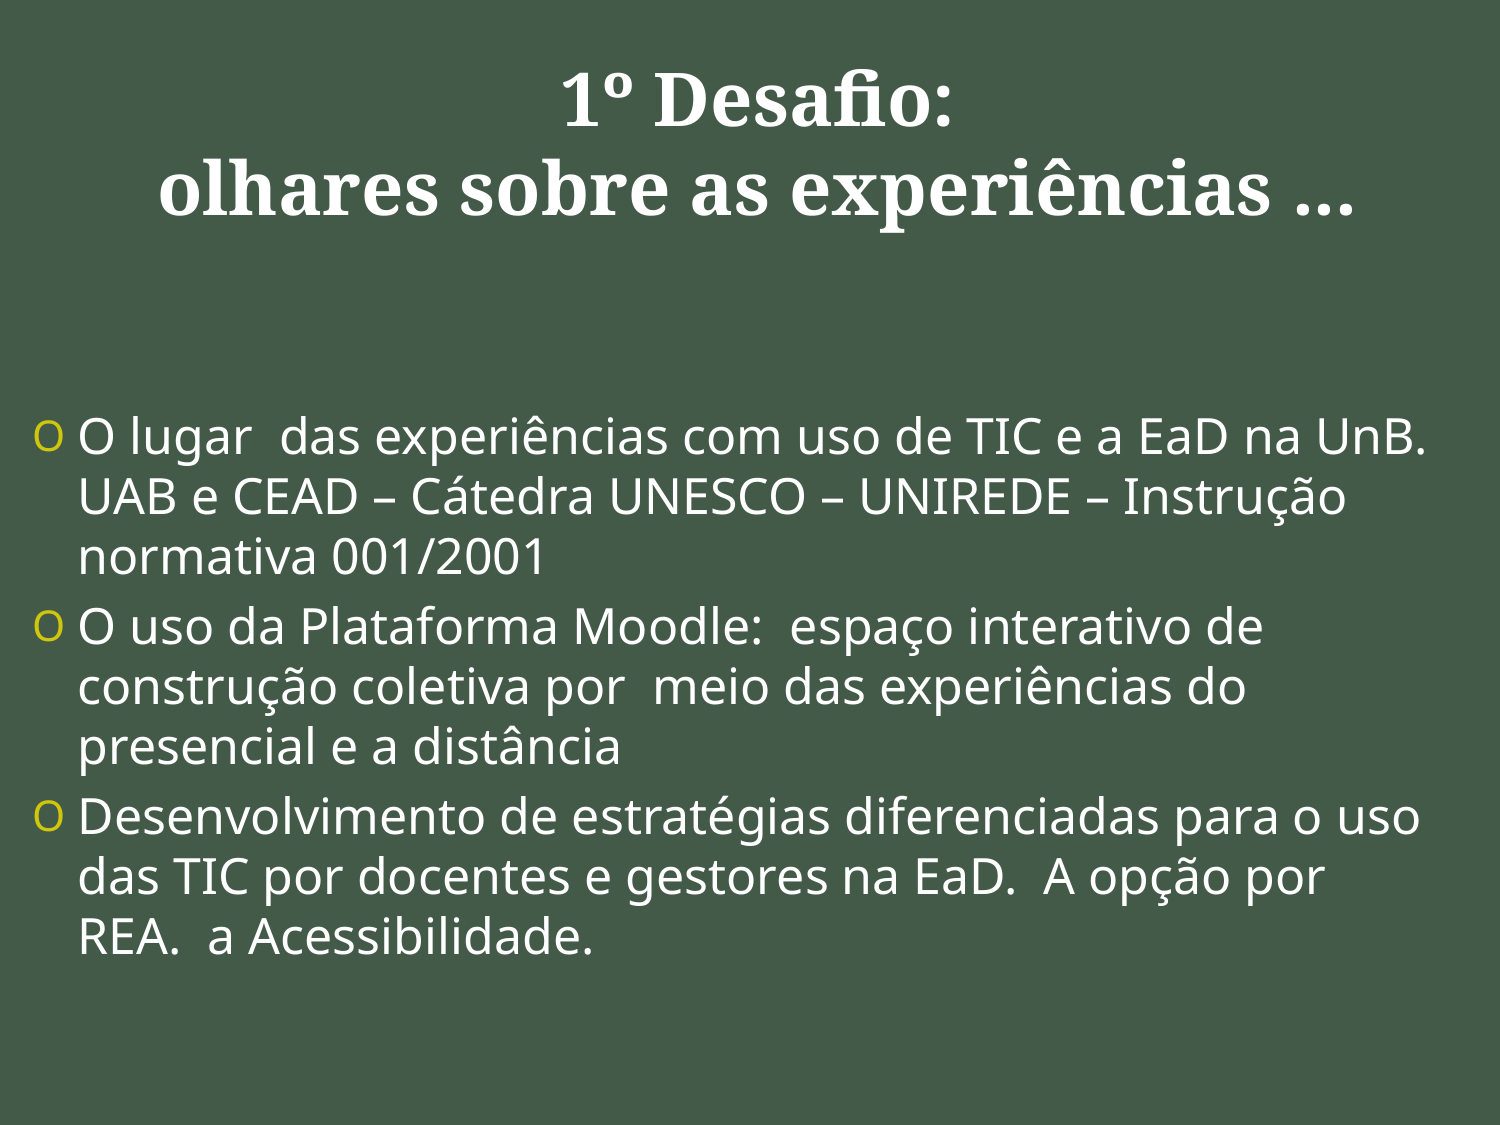

# 1º Desafio: olhares sobre as experiências ...
O lugar das experiências com uso de TIC e a EaD na UnB. UAB e CEAD – Cátedra UNESCO – UNIREDE – Instrução normativa 001/2001
O uso da Plataforma Moodle: espaço interativo de construção coletiva por meio das experiências do presencial e a distância
Desenvolvimento de estratégias diferenciadas para o uso das TIC por docentes e gestores na EaD. A opção por REA. a Acessibilidade.